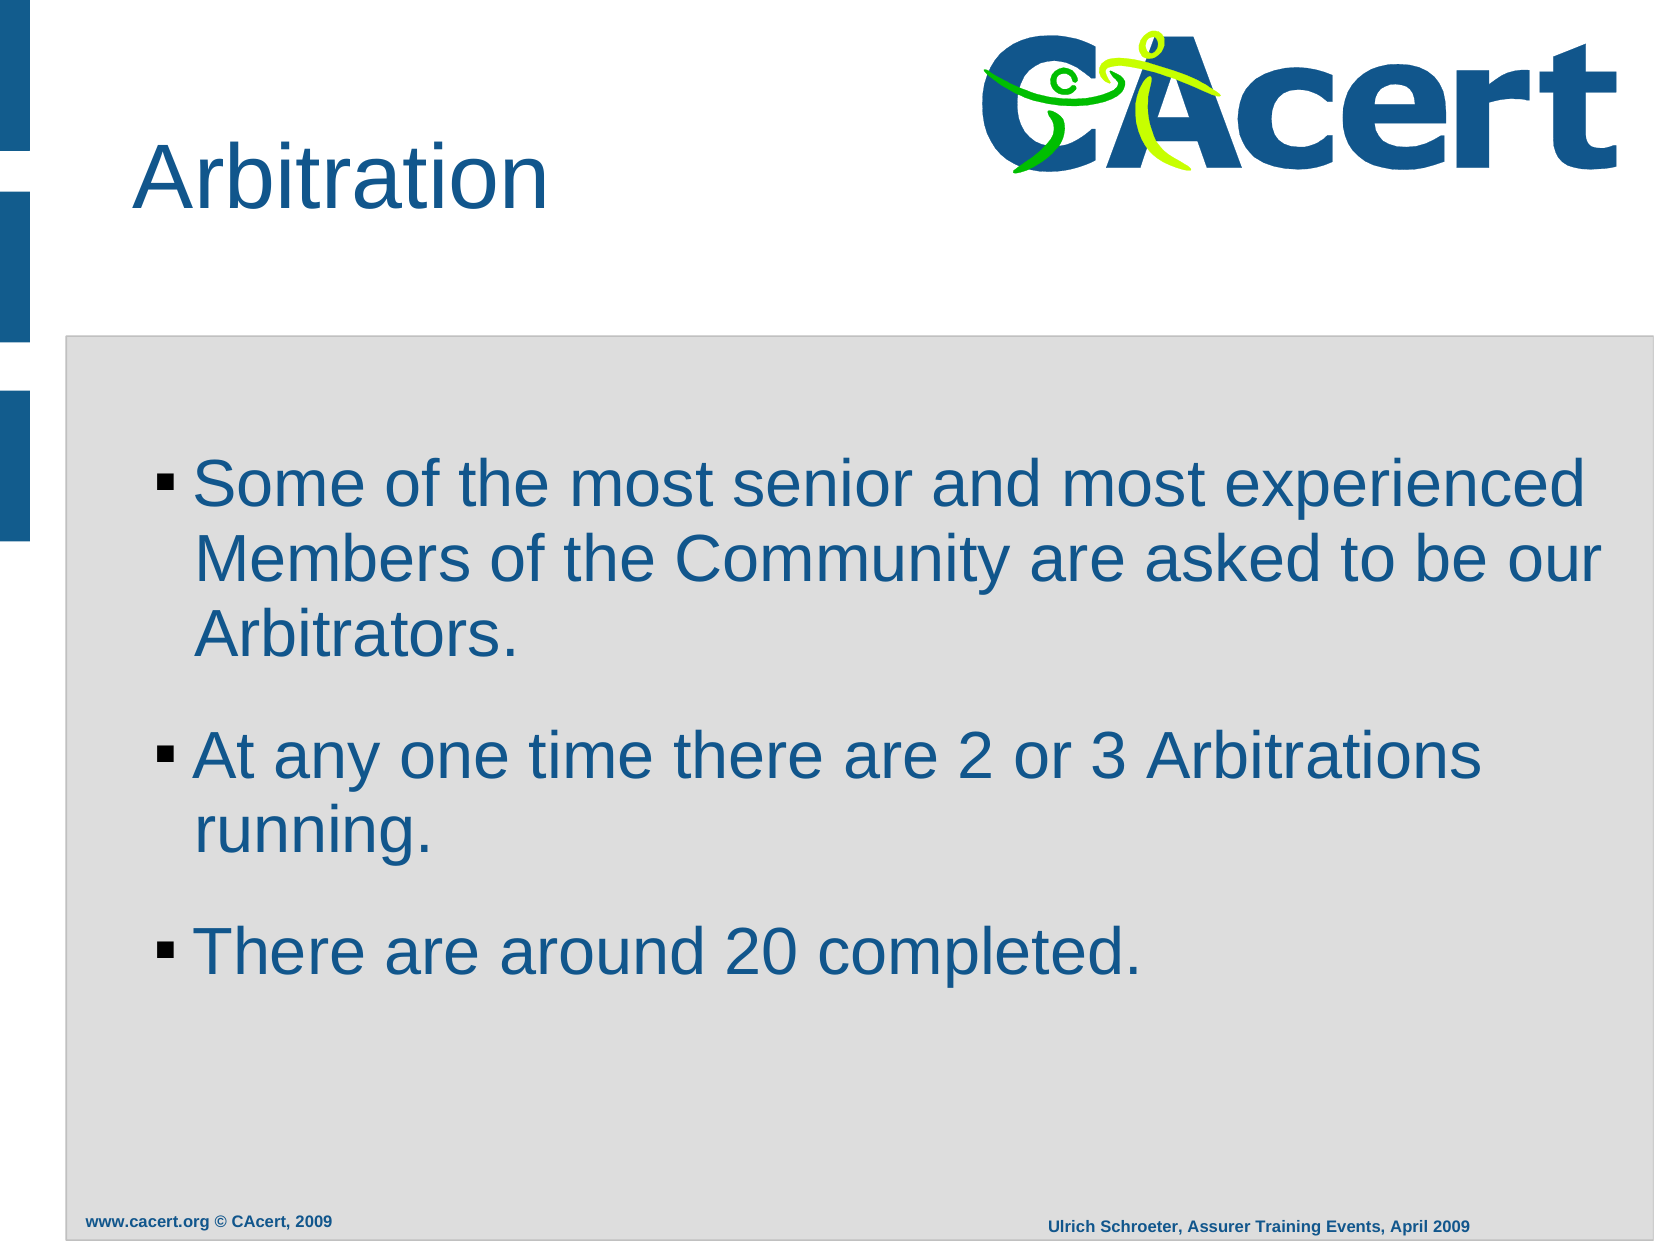

Arbitration
 Some of the most senior and most experienced
 Members of the Community are asked to be our
 Arbitrators.
 At any one time there are 2 or 3 Arbitrations
 running.
 There are around 20 completed.